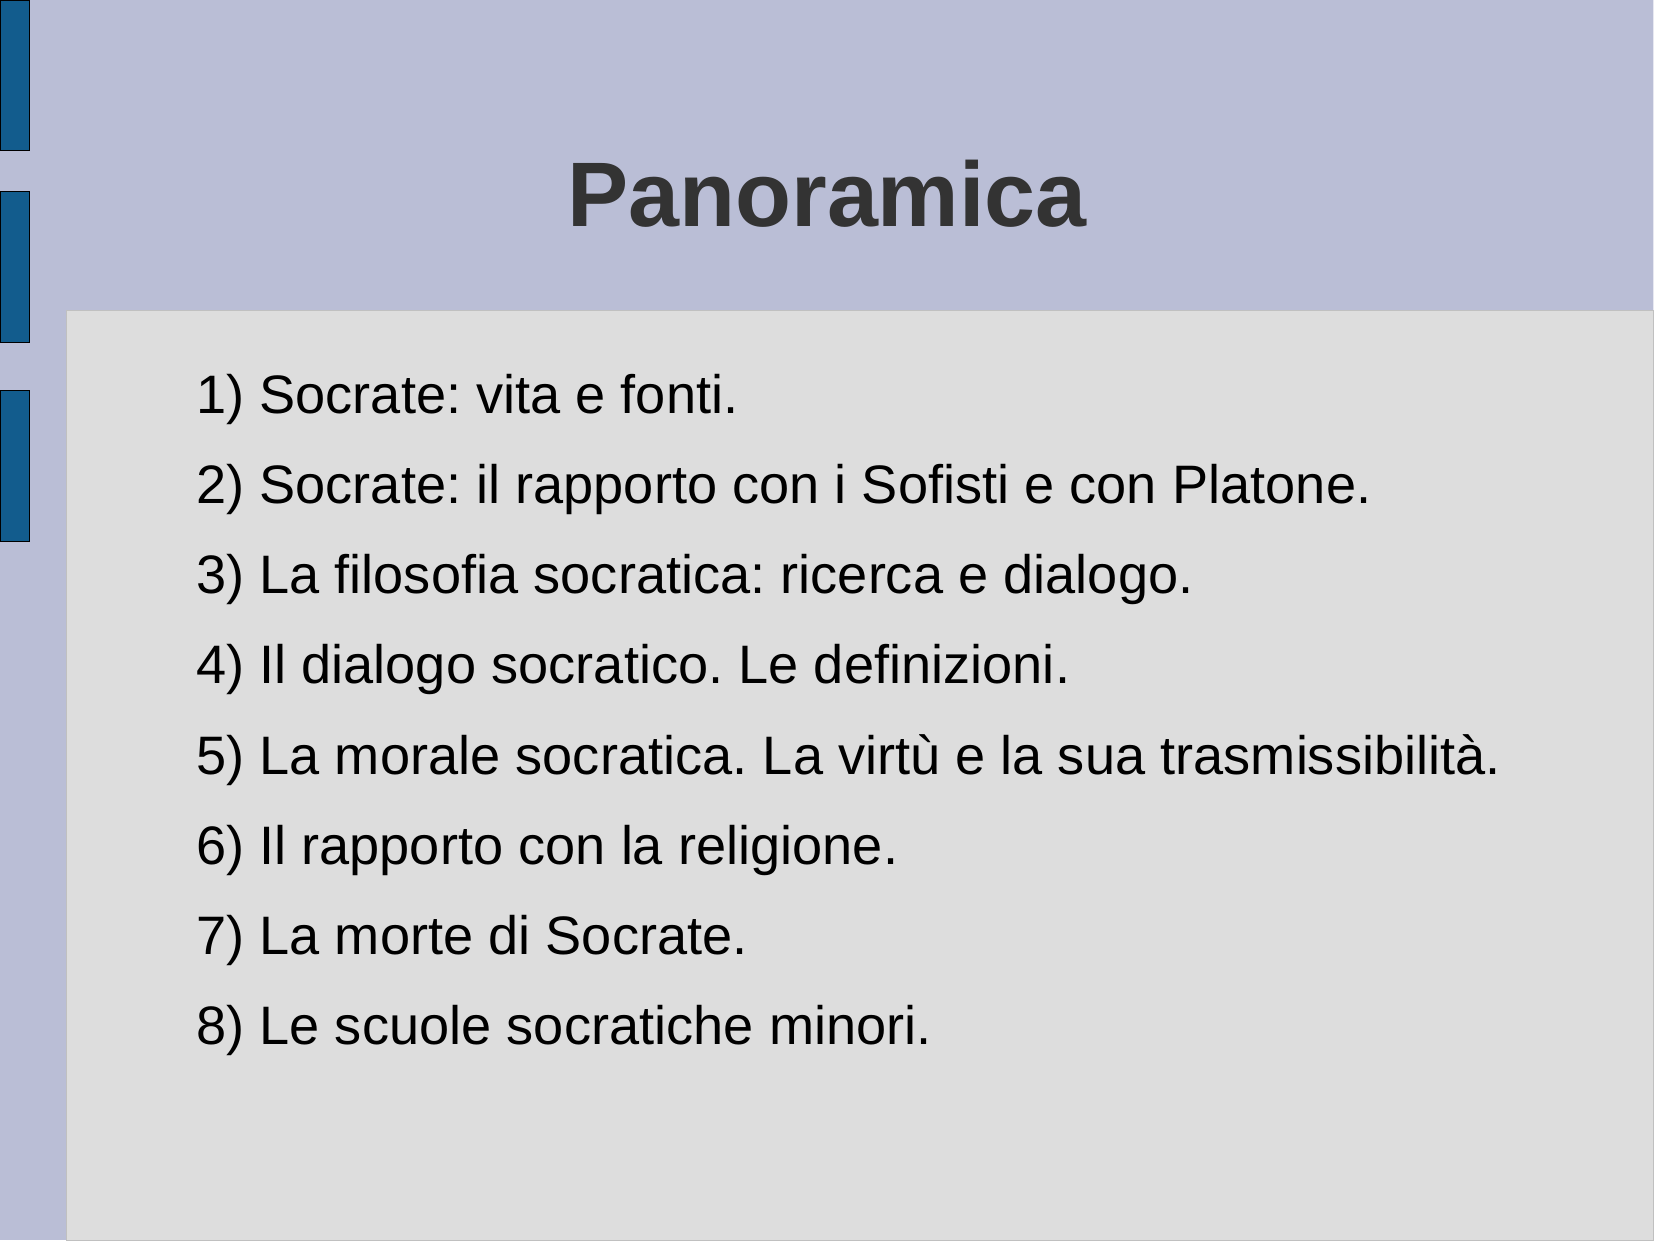

# Panoramica
1) Socrate: vita e fonti.
2) Socrate: il rapporto con i Sofisti e con Platone.
3) La filosofia socratica: ricerca e dialogo.
4) Il dialogo socratico. Le definizioni.
5) La morale socratica. La virtù e la sua trasmissibilità.
6) Il rapporto con la religione.
7) La morte di Socrate.
8) Le scuole socratiche minori.